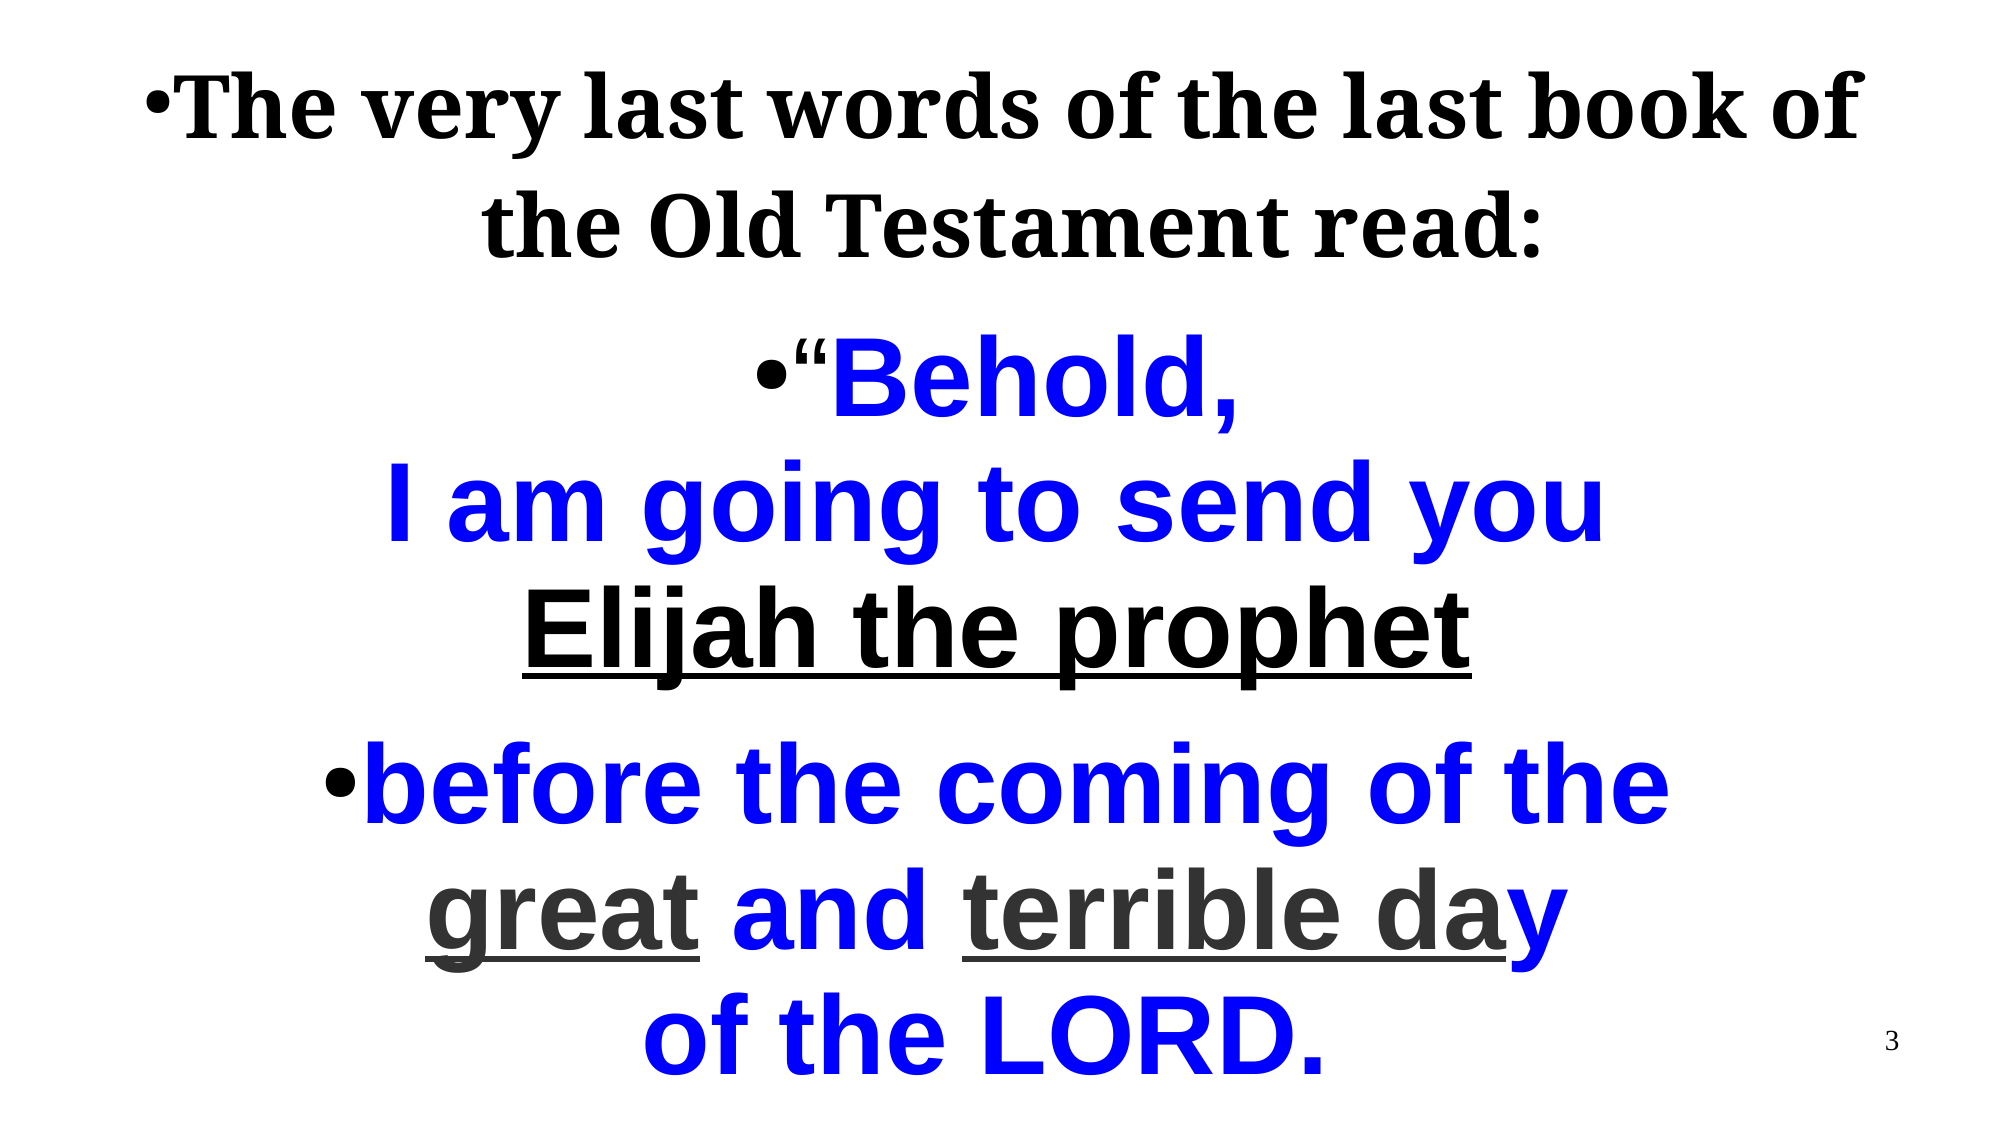

The very last words of the last book of
the Old Testament read:
“Behold,
I am going to send you
Elijah the prophet
before the coming of the
great and terrible day
of the LORD.
3